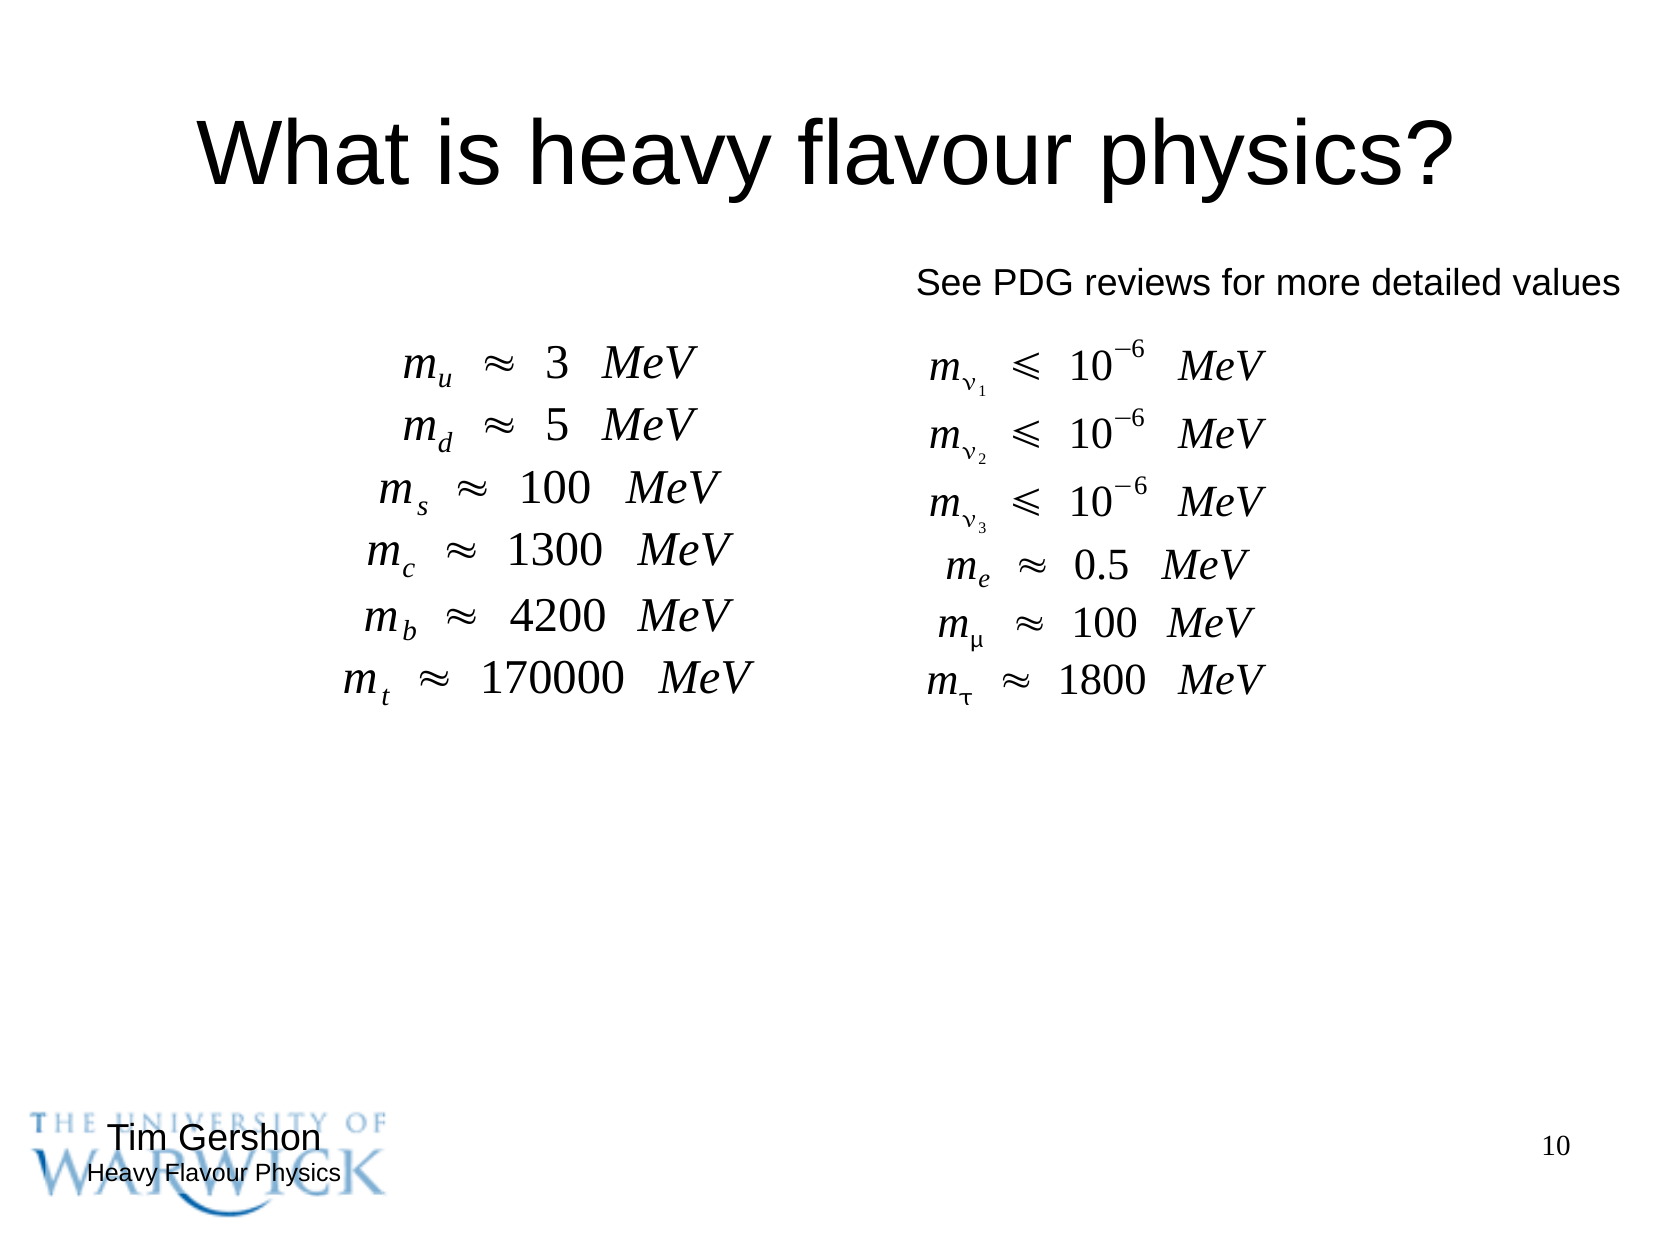

# What is heavy flavour physics?
See PDG reviews for more detailed values
Tim Gershon
Heavy Flavour Physics
10